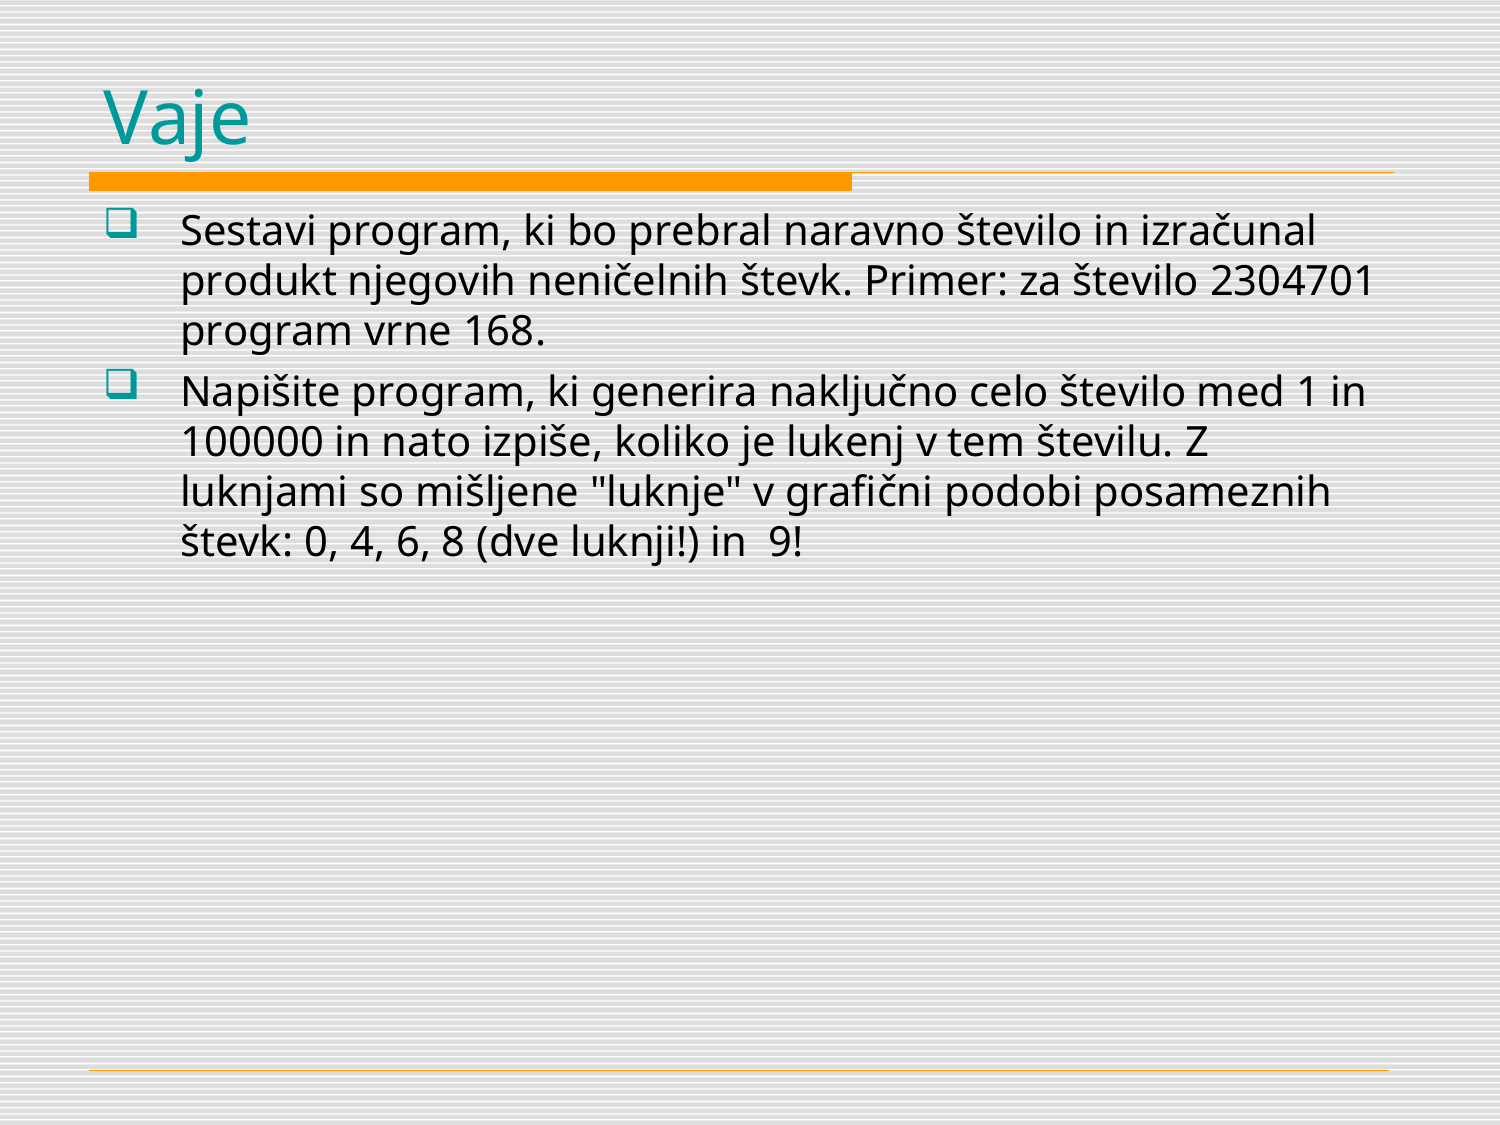

# Vaje
Sestavi program, ki bo prebral naravno število in izračunal produkt njegovih neničelnih števk. Primer: za število 2304701 program vrne 168.
Napišite program, ki generira naključno celo število med 1 in 100000 in nato izpiše, koliko je lukenj v tem številu. Z luknjami so mišljene "luknje" v grafični podobi posameznih števk: 0, 4, 6, 8 (dve luknji!) in 9!